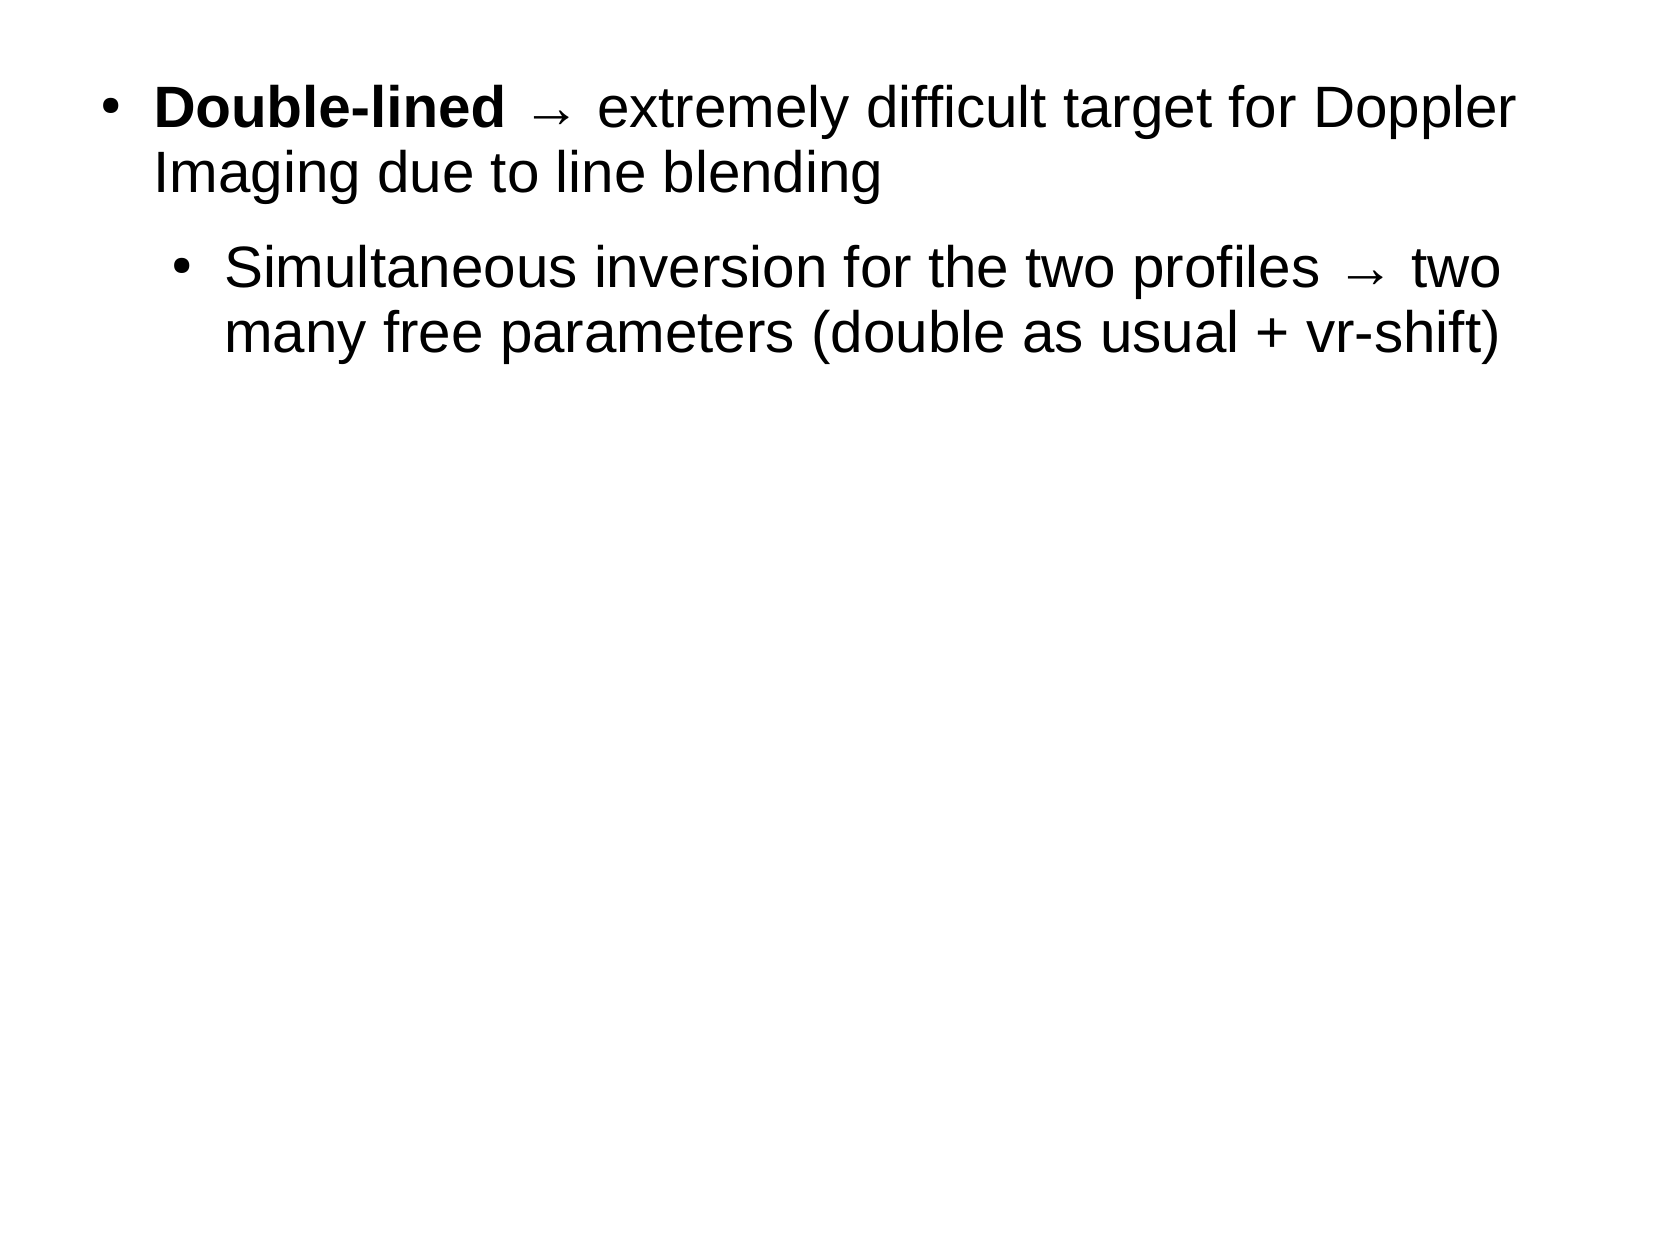

# Double-lined → extremely difficult target for Doppler Imaging due to line blending
Simultaneous inversion for the two profiles → two many free parameters (double as usual + vr-shift)